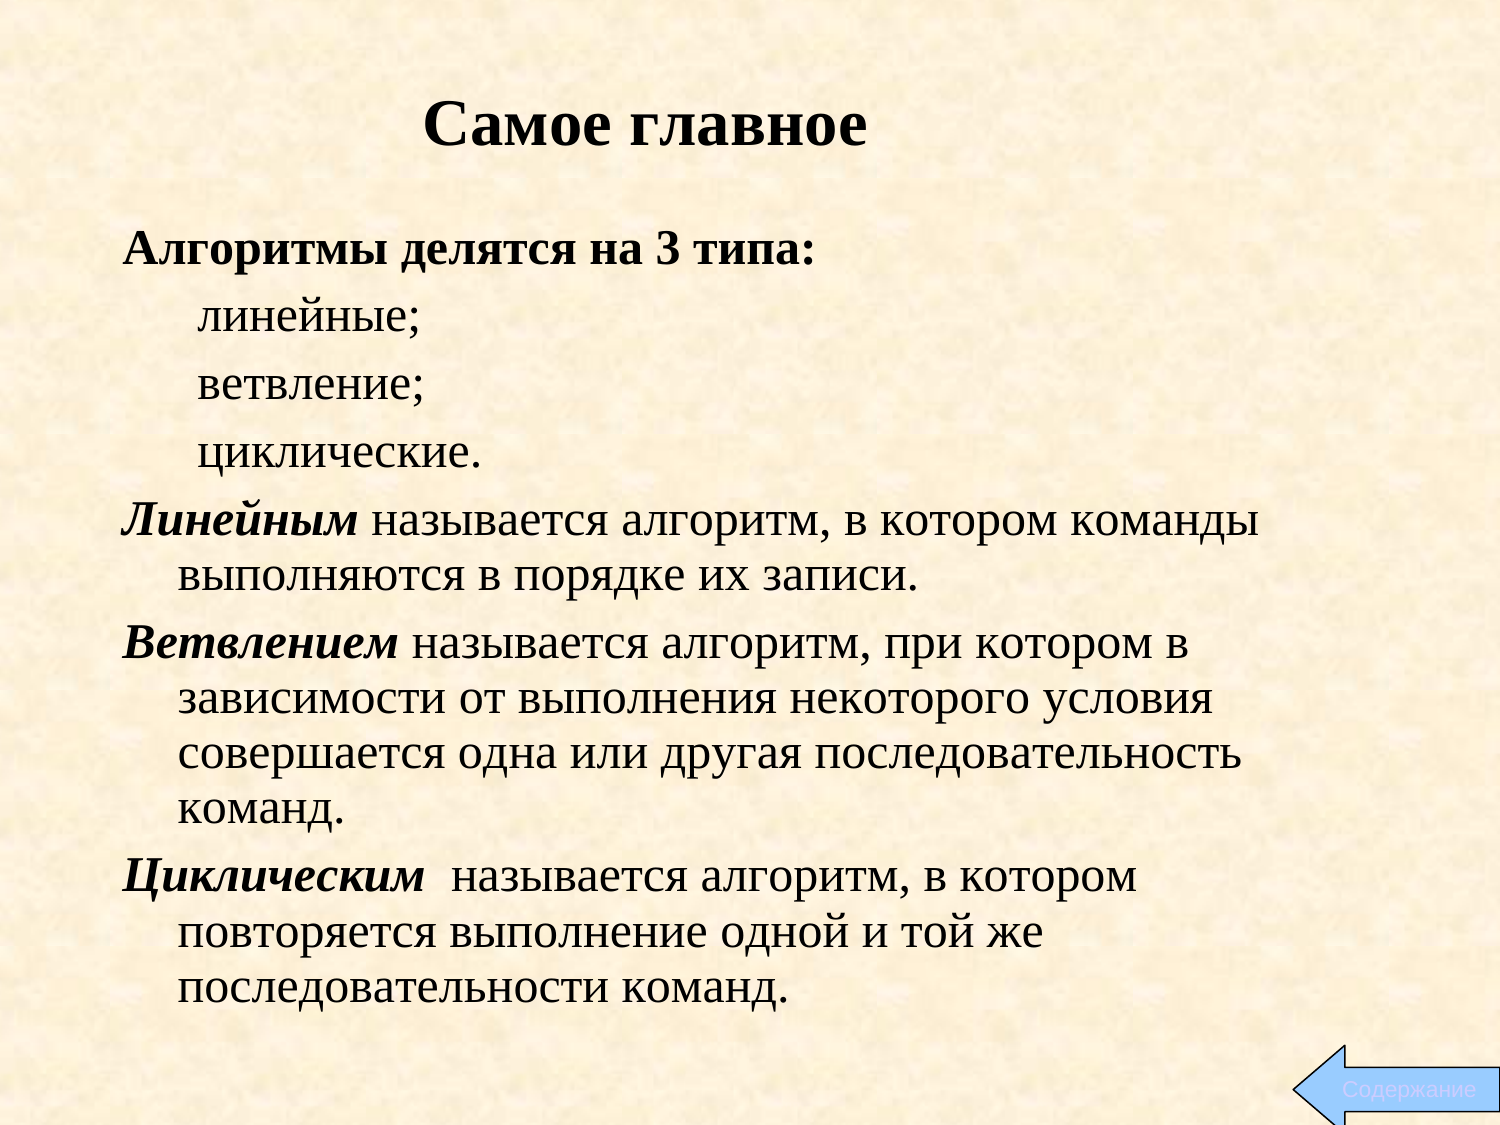

Самое главное
# Алгоритмы делятся на 3 типа:
линейные;
ветвление;
циклические.
Линейным называется алгоритм, в котором команды выполняются в порядке их записи.
Ветвлением называется алгоритм, при котором в зависимости от выполнения некоторого условия совершается одна или другая последовательность команд.
Циклическим называется алгоритм, в котором повторяется выполнение одной и той же последовательности команд.
Содержание